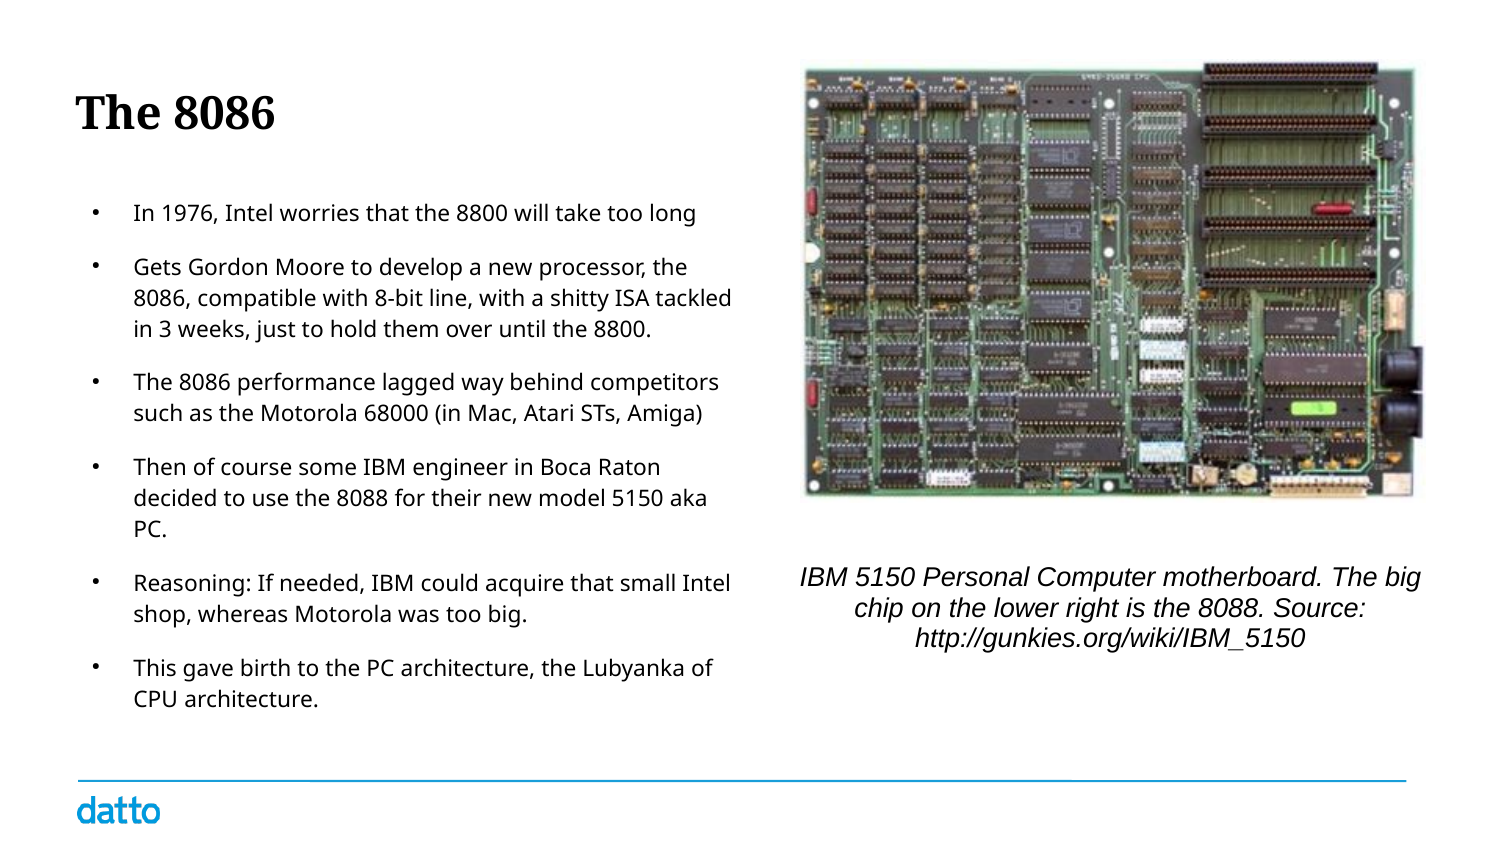

# The 8086
In 1976, Intel worries that the 8800 will take too long
Gets Gordon Moore to develop a new processor, the 8086, compatible with 8-bit line, with a shitty ISA tackled in 3 weeks, just to hold them over until the 8800.
The 8086 performance lagged way behind competitors such as the Motorola 68000 (in Mac, Atari STs, Amiga)
Then of course some IBM engineer in Boca Raton decided to use the 8088 for their new model 5150 aka PC.
Reasoning: If needed, IBM could acquire that small Intel shop, whereas Motorola was too big.
This gave birth to the PC architecture, the Lubyanka of CPU architecture.
IBM 5150 Personal Computer motherboard. The big chip on the lower right is the 8088. Source: http://gunkies.org/wiki/IBM_5150